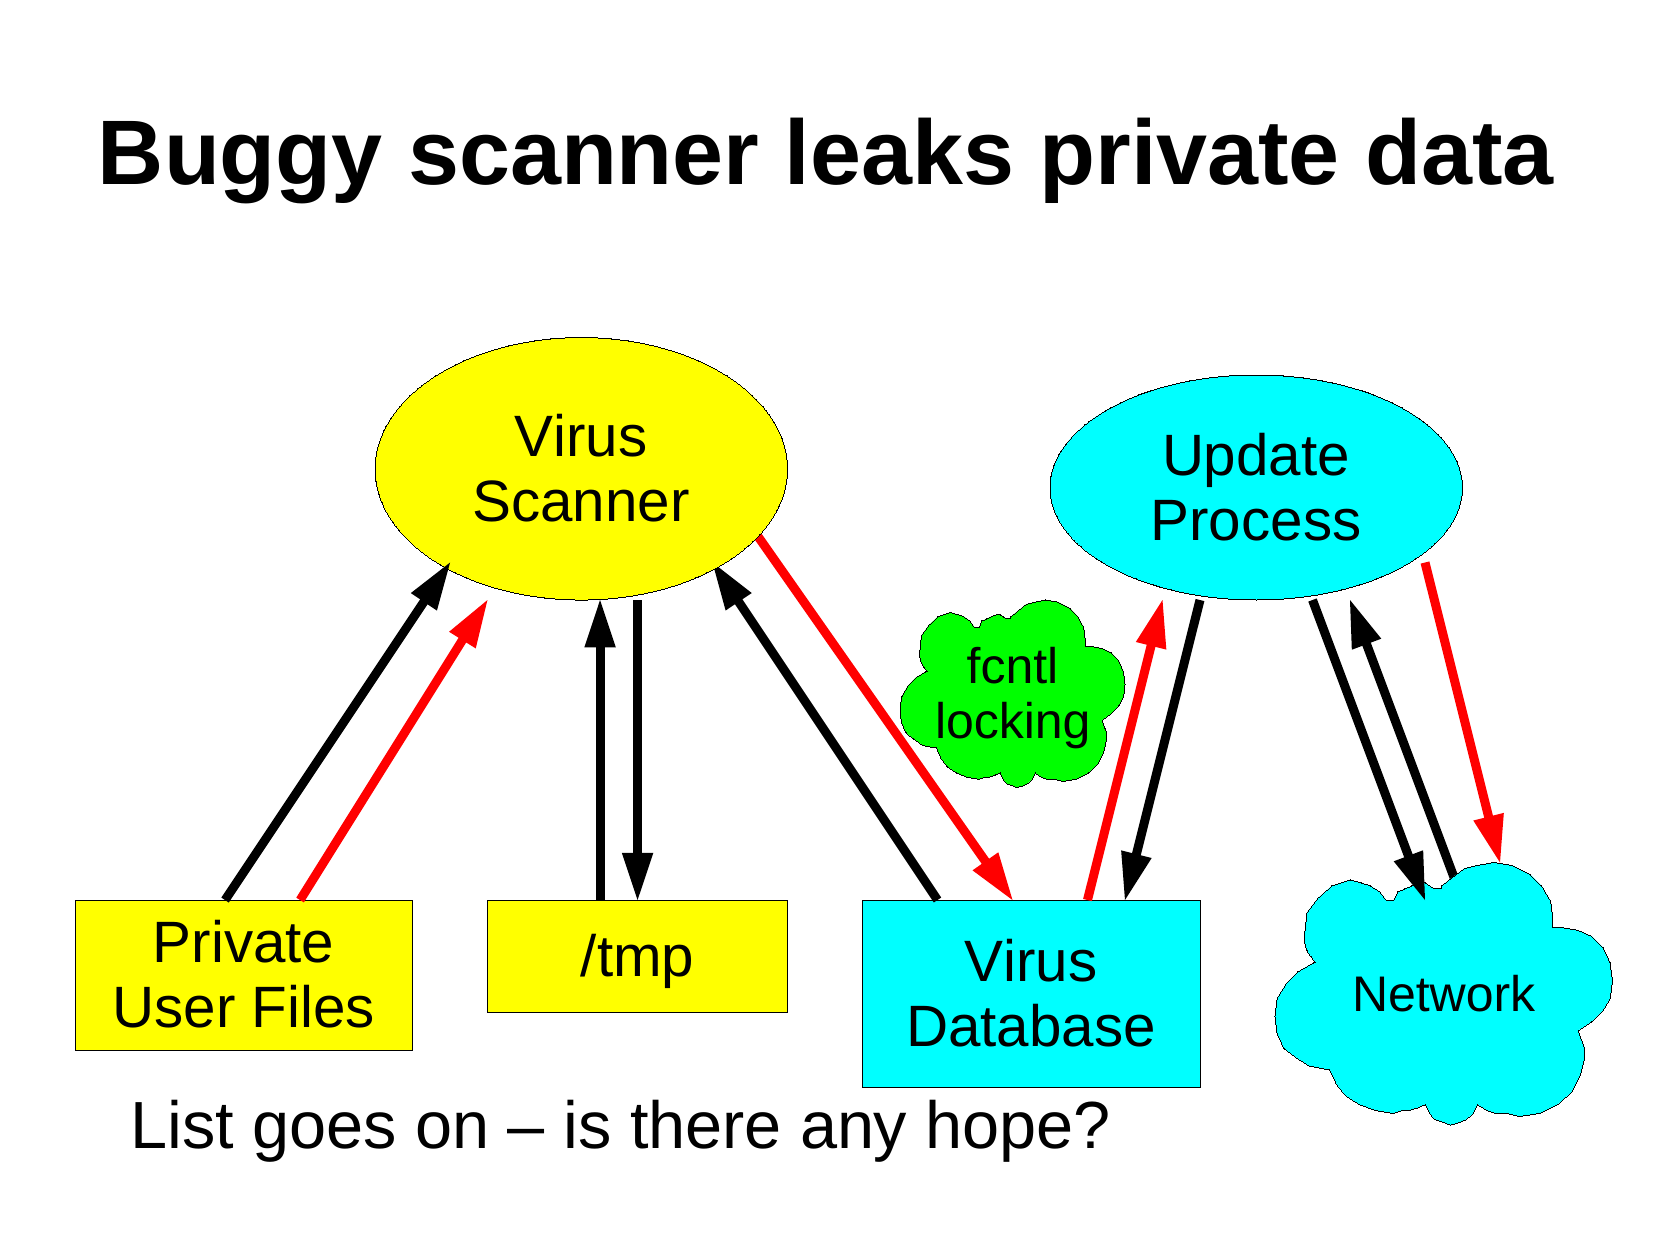

# Buggy scanner leaks private data
Virus
Scanner
Update
Process
fcntl
locking
Network
Virus
Database
Private
User Files
/tmp
List goes on – is there any hope?